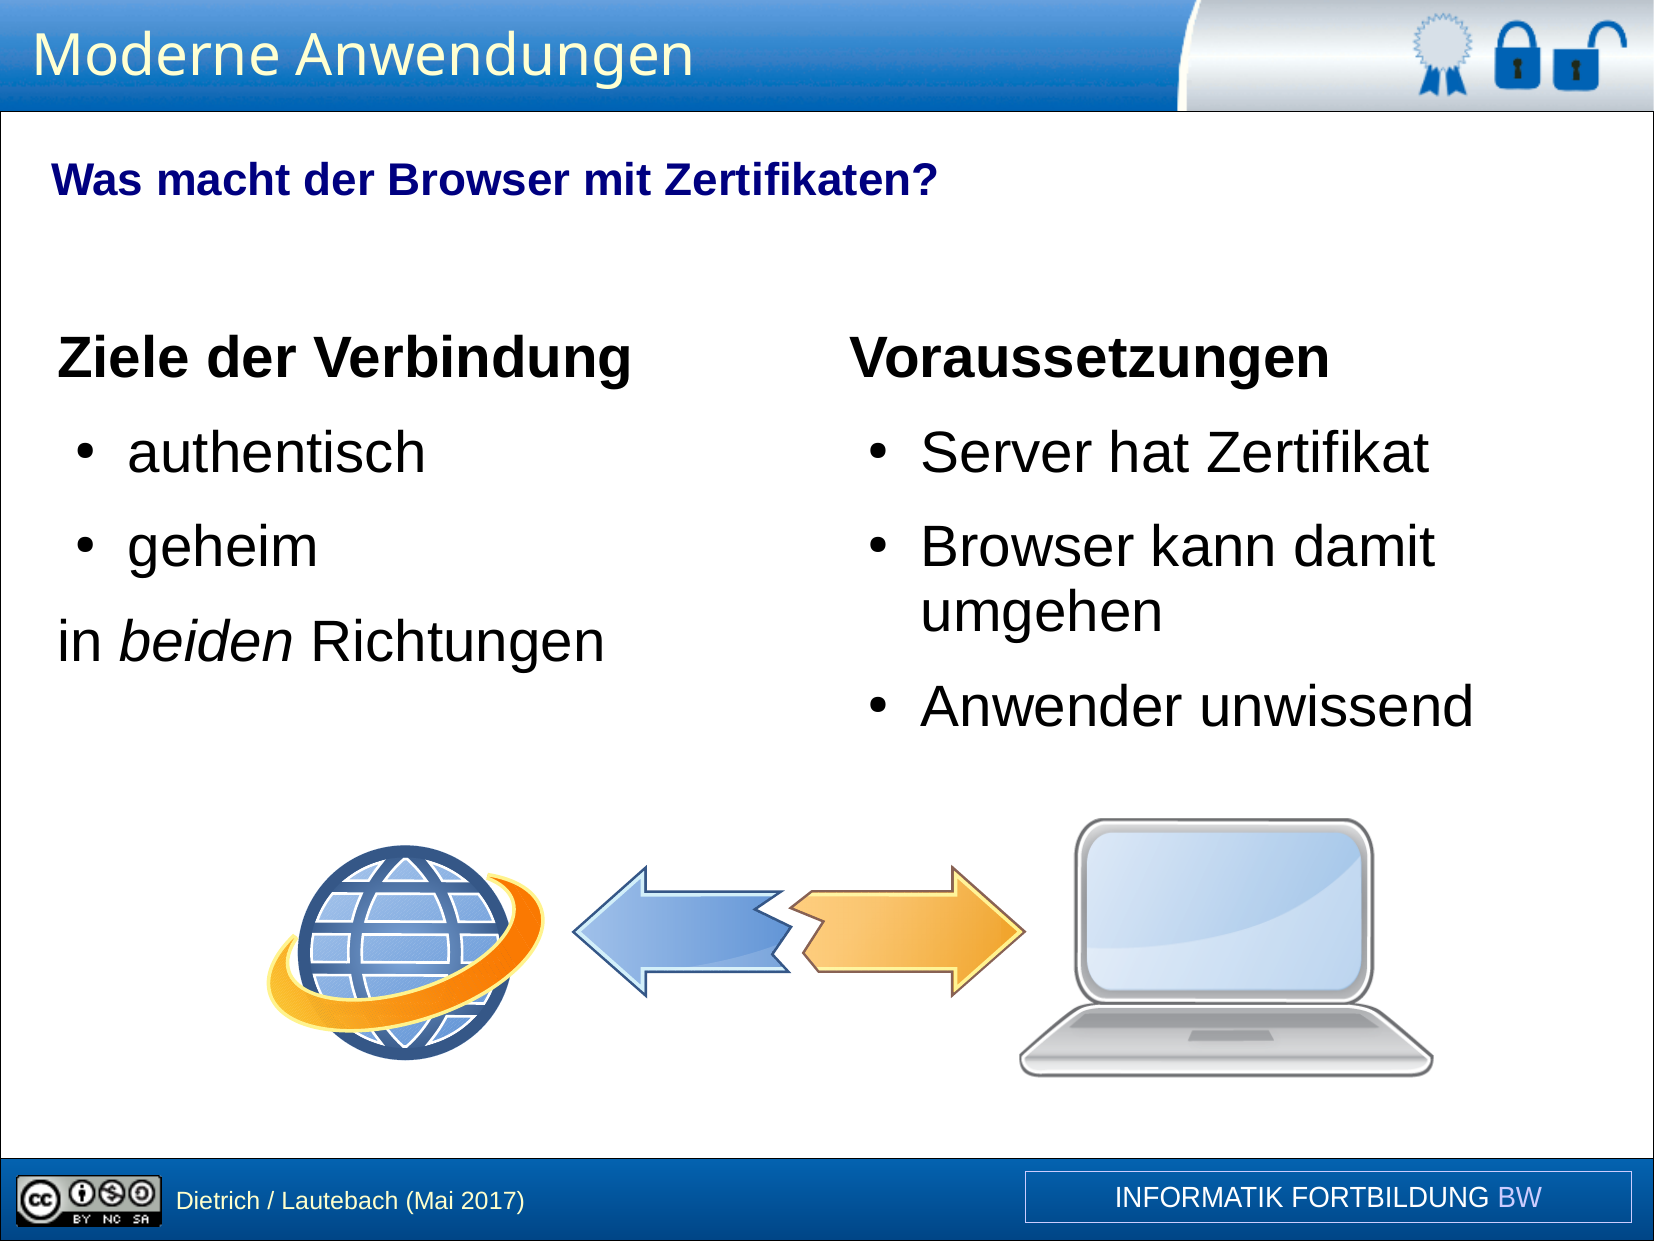

# Moderne Anwendungen
Was macht der Browser mit Zertifikaten?
Ziele der Verbindung
authentisch
geheim
in beiden Richtungen
Voraussetzungen
Server hat Zertifikat
Browser kann damit umgehen
Anwender unwissend
53